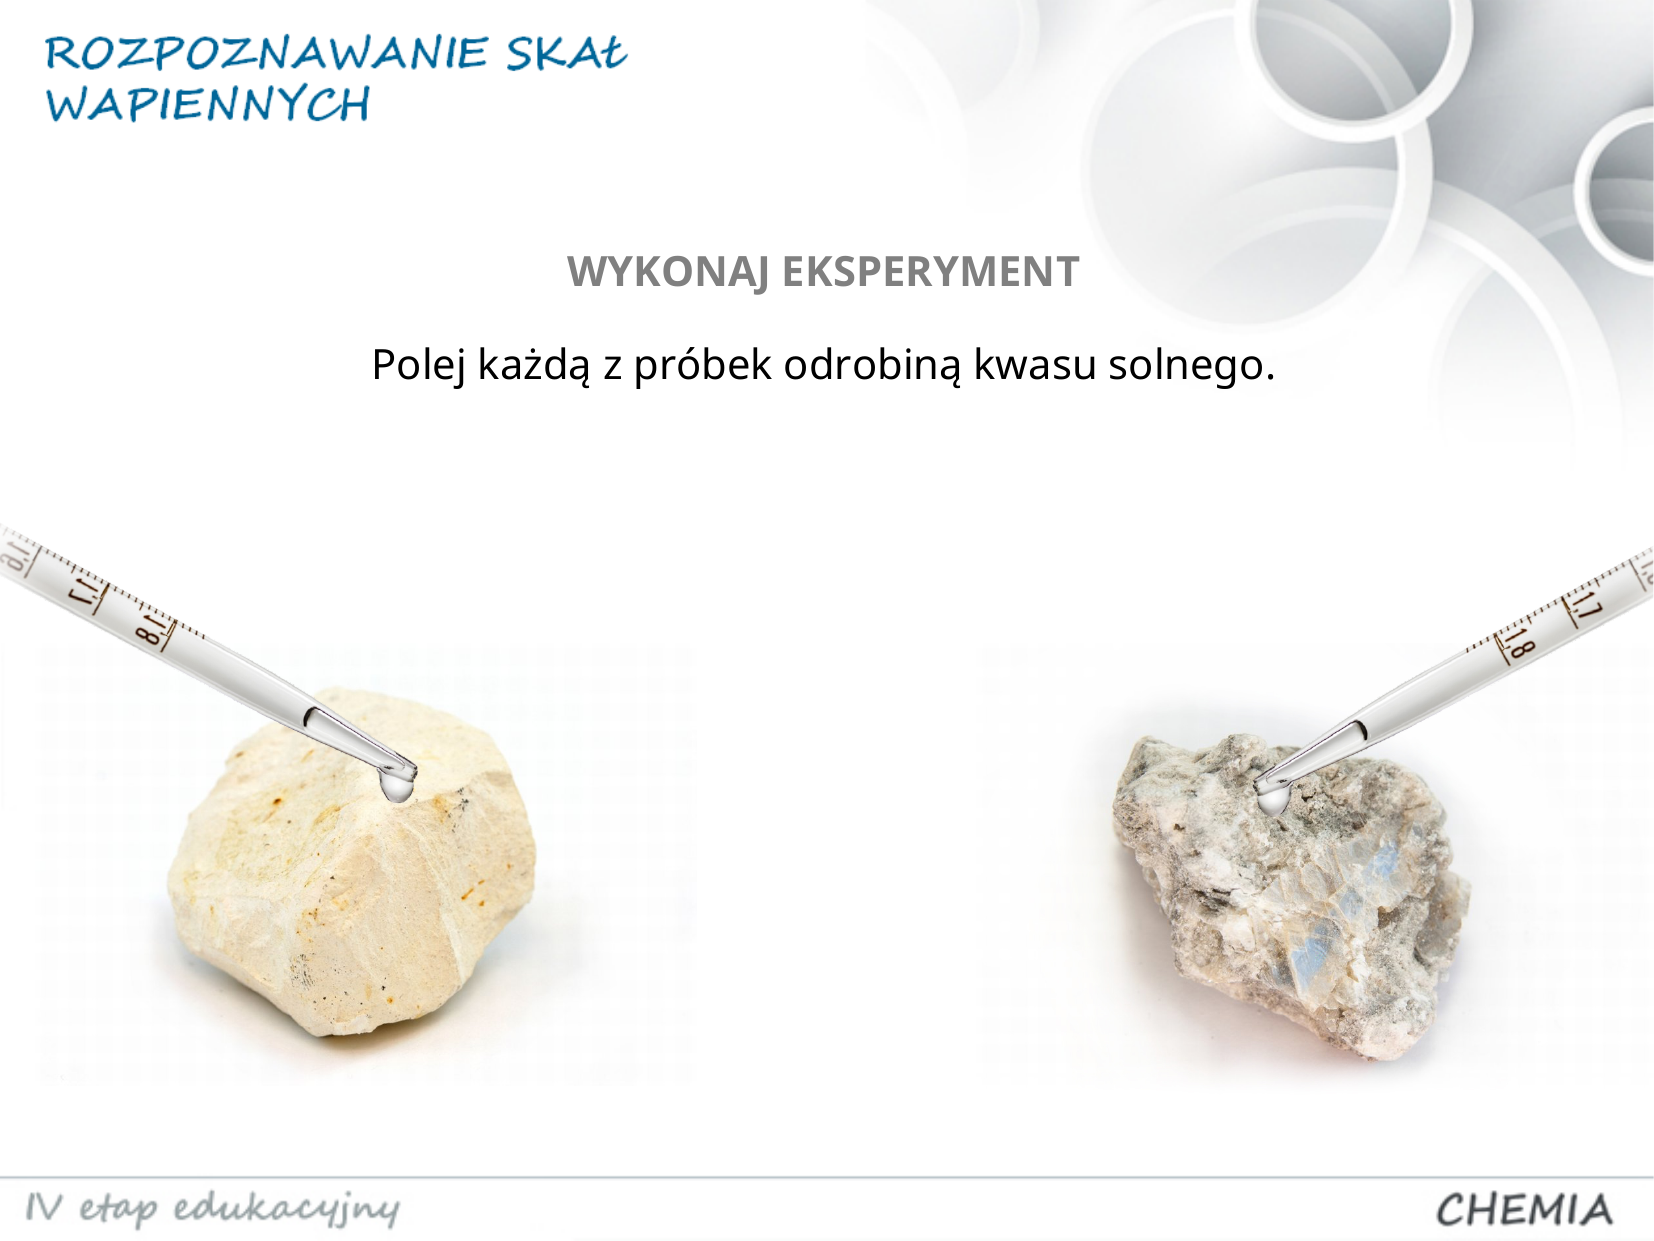

WYKONAJ EKSPERYMENT
Polej każdą z próbek odrobiną kwasu solnego.